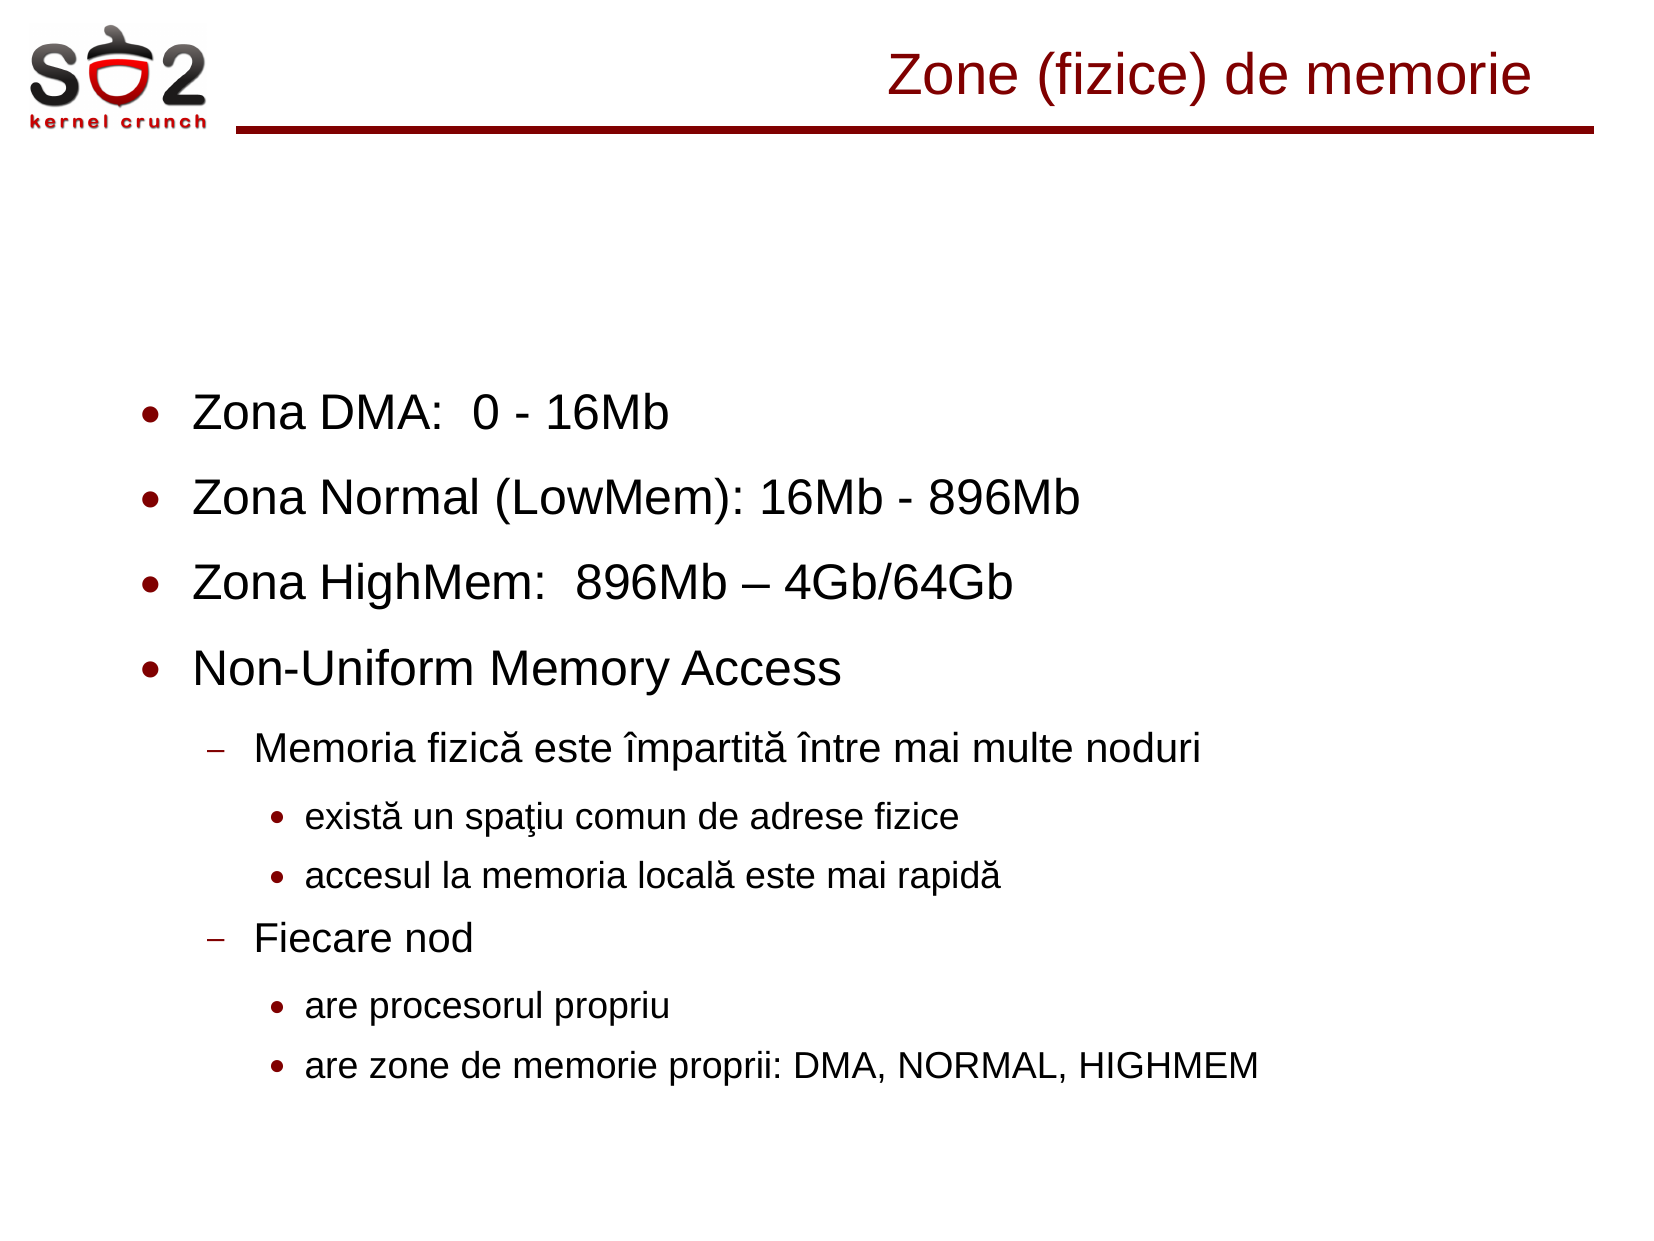

# Zone (fizice) de memorie
Zona DMA: 0 - 16Mb
Zona Normal (LowMem): 16Mb - 896Mb
Zona HighMem: 896Mb – 4Gb/64Gb
Non-Uniform Memory Access
Memoria fizică este împartită între mai multe noduri
există un spaţiu comun de adrese fizice
accesul la memoria locală este mai rapidă
Fiecare nod
are procesorul propriu
are zone de memorie proprii: DMA, NORMAL, HIGHMEM